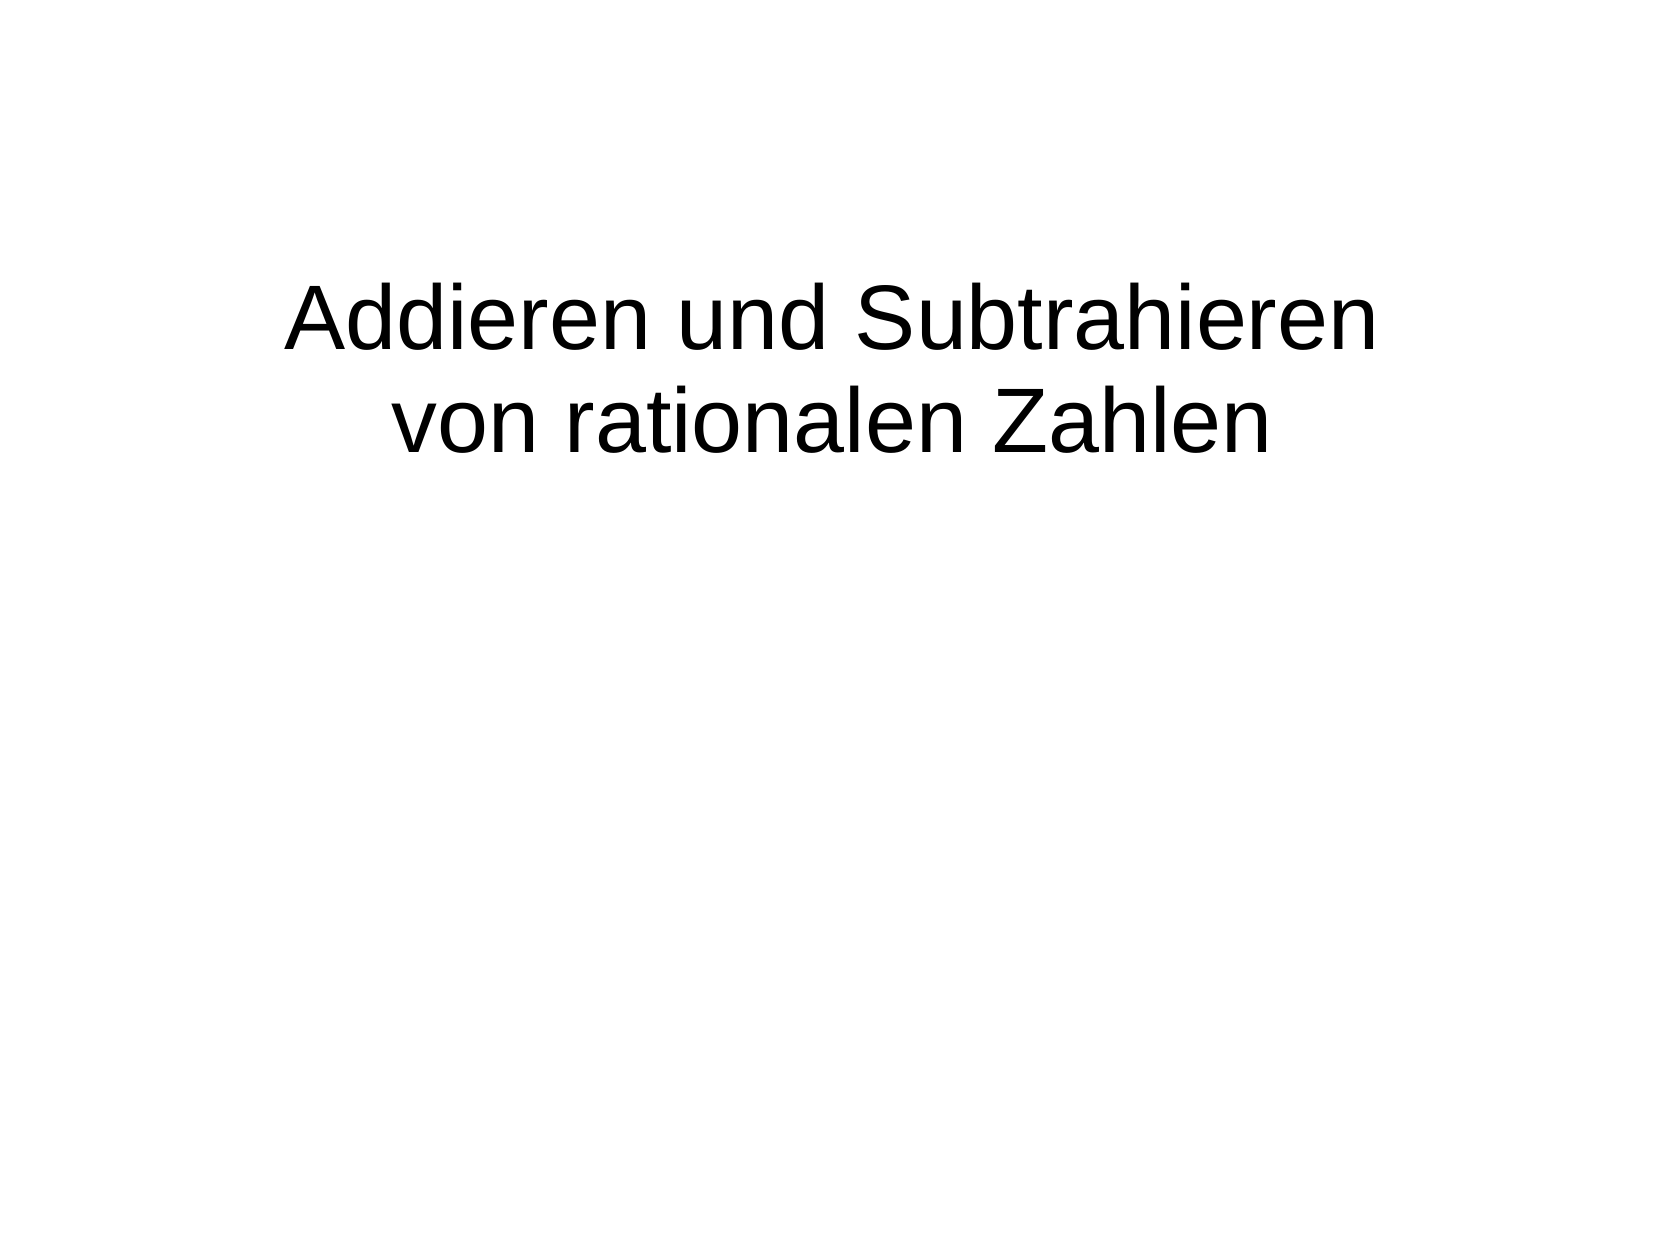

# Addieren und Subtrahieren von rationalen Zahlen